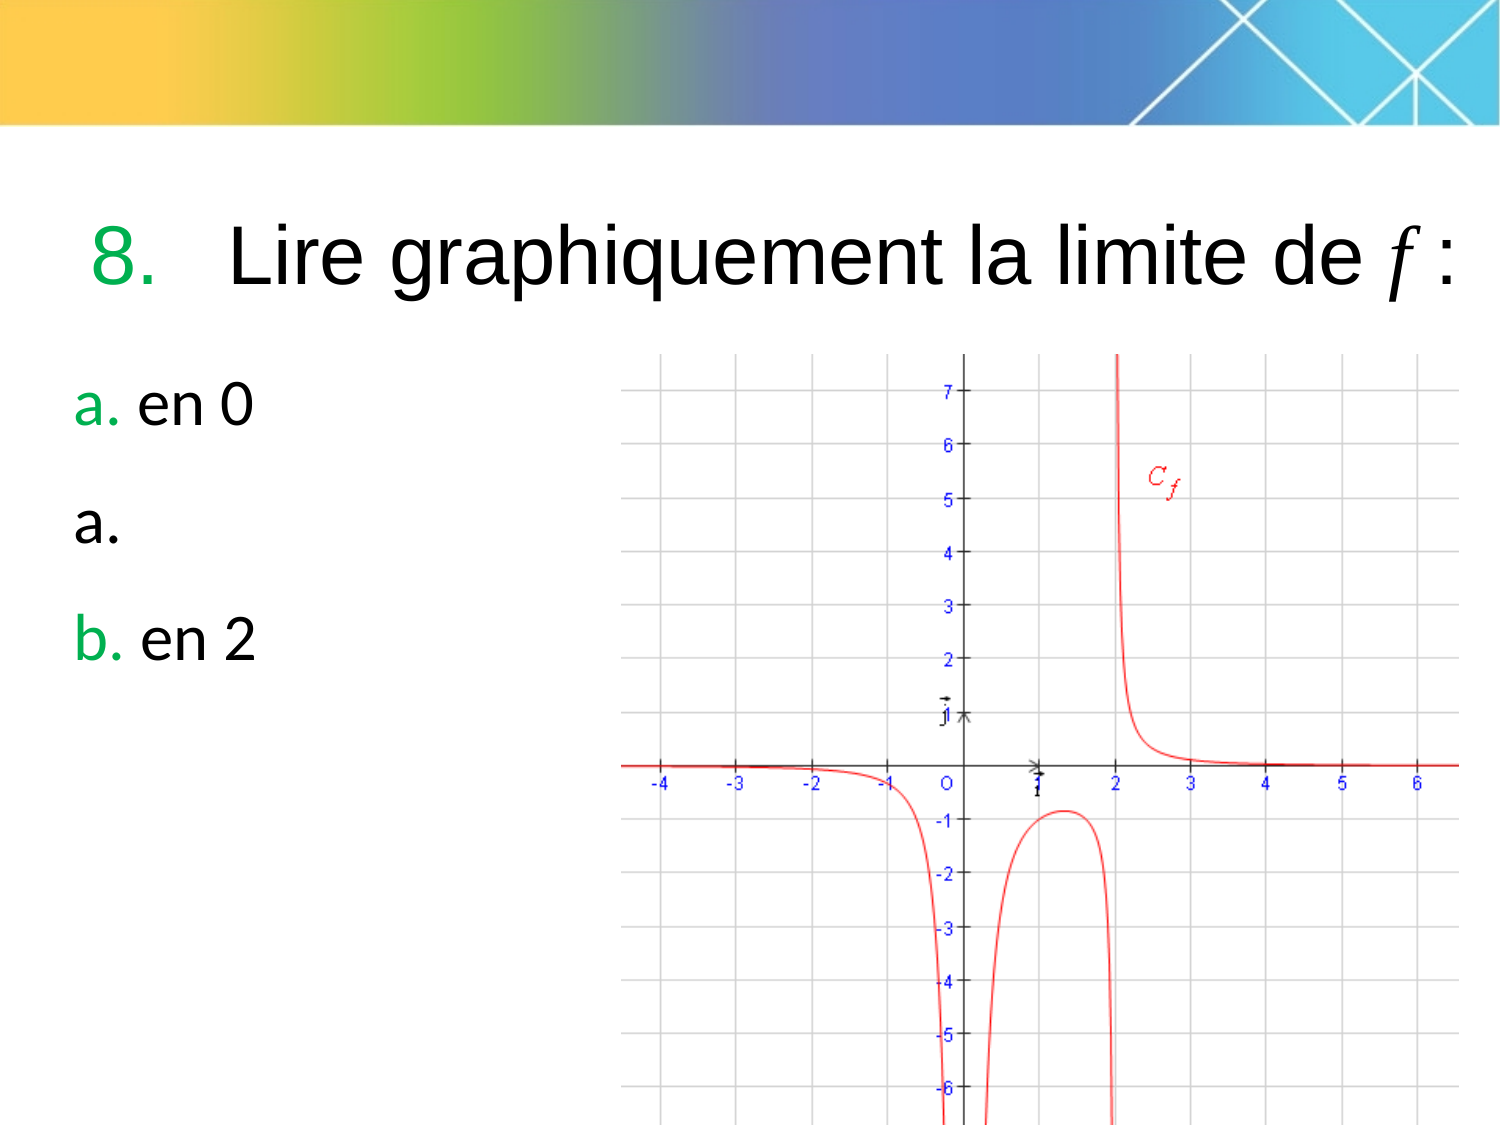

Lire graphiquement la limite de f :
a. en 0
b. en 2